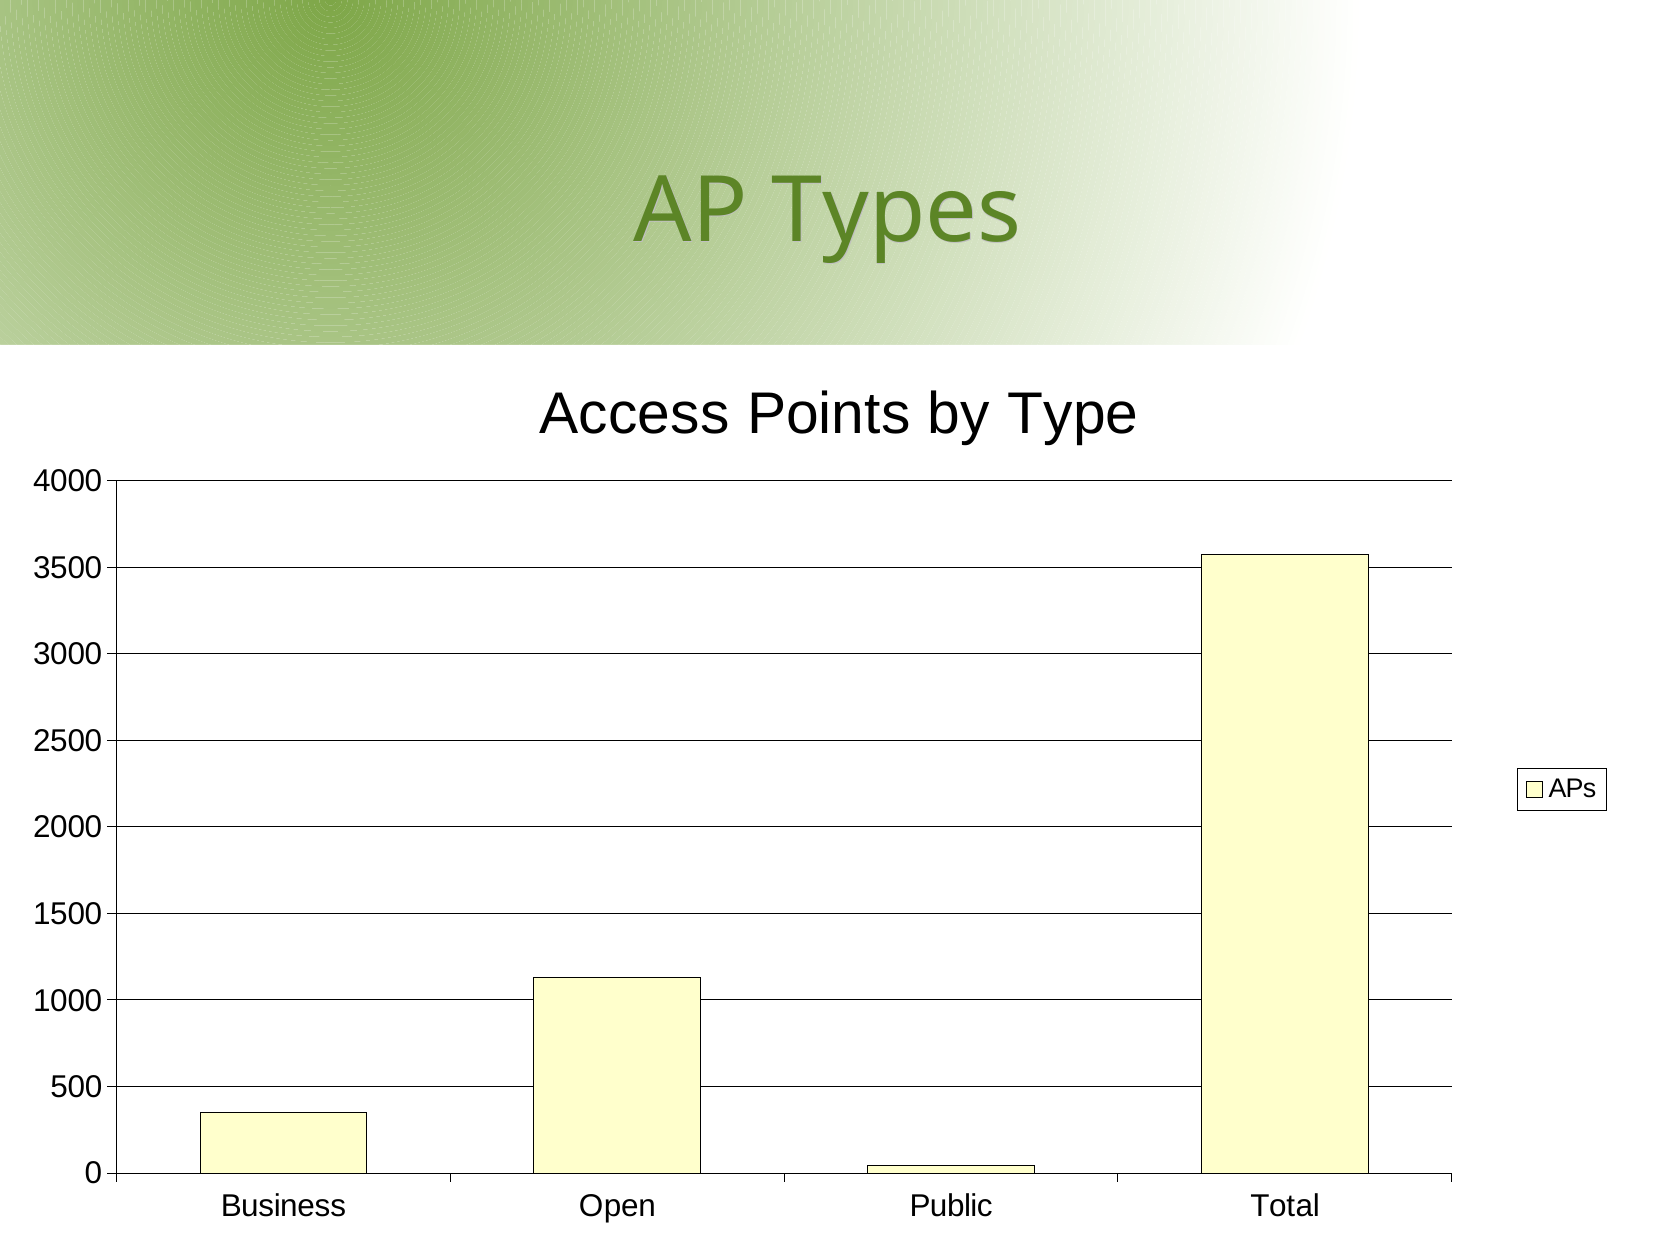

# AP Types
### Chart: Access Points by Type
| Category | APs |
|---|---|
| Business | 351.0 |
| Open | 1129.0 |
| Public | 44.0 |
| Total | 3575.0 |